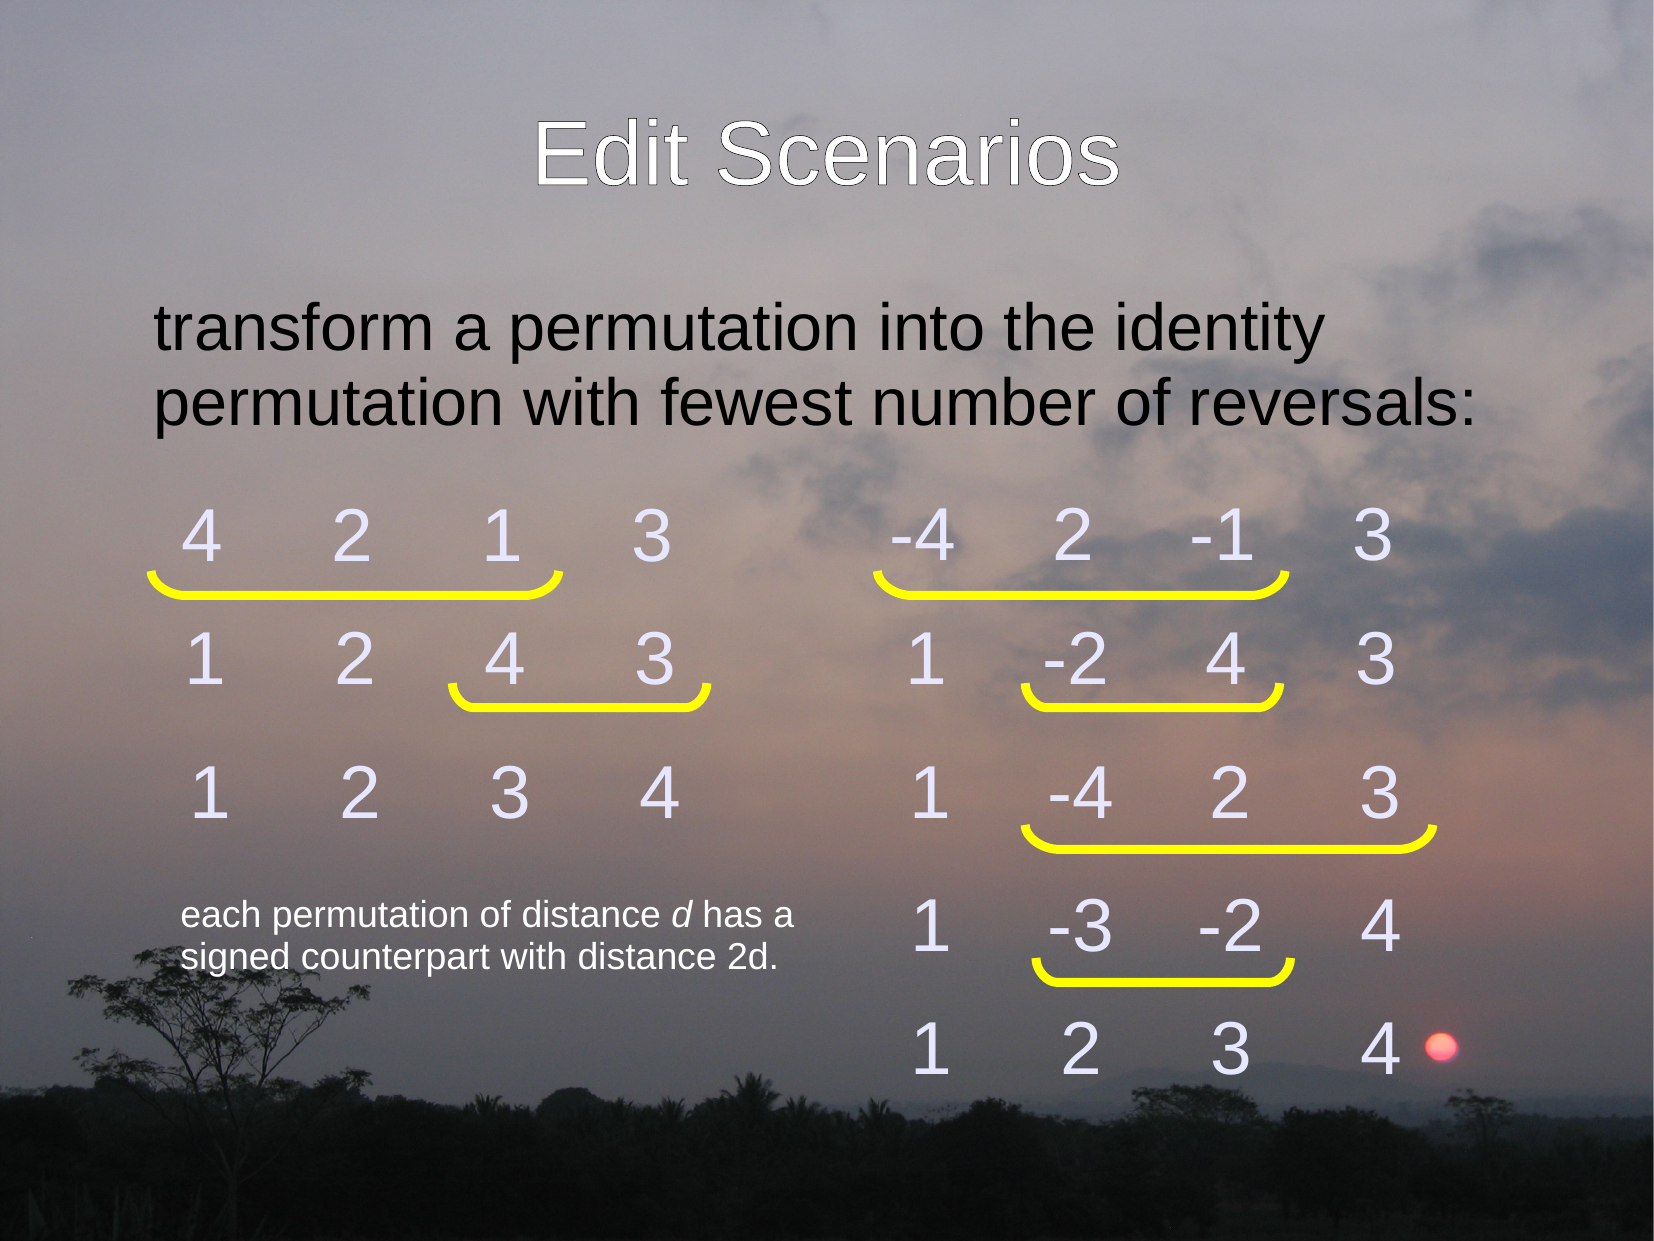

# Edit Scenarios
transform a permutation into the identity permutation with fewest number of reversals:
| -4 | 2 | -1 | 3 |
| --- | --- | --- | --- |
| 4 | 2 | 1 | 3 |
| --- | --- | --- | --- |
| 1 | -2 | 4 | 3 |
| --- | --- | --- | --- |
| 1 | 2 | 4 | 3 |
| --- | --- | --- | --- |
| 1 | -4 | 2 | 3 |
| --- | --- | --- | --- |
| 1 | 2 | 3 | 4 |
| --- | --- | --- | --- |
| 1 | -3 | -2 | 4 |
| --- | --- | --- | --- |
each permutation of distance d has a
signed counterpart with distance 2d.
| 1 | 2 | 3 | 4 |
| --- | --- | --- | --- |